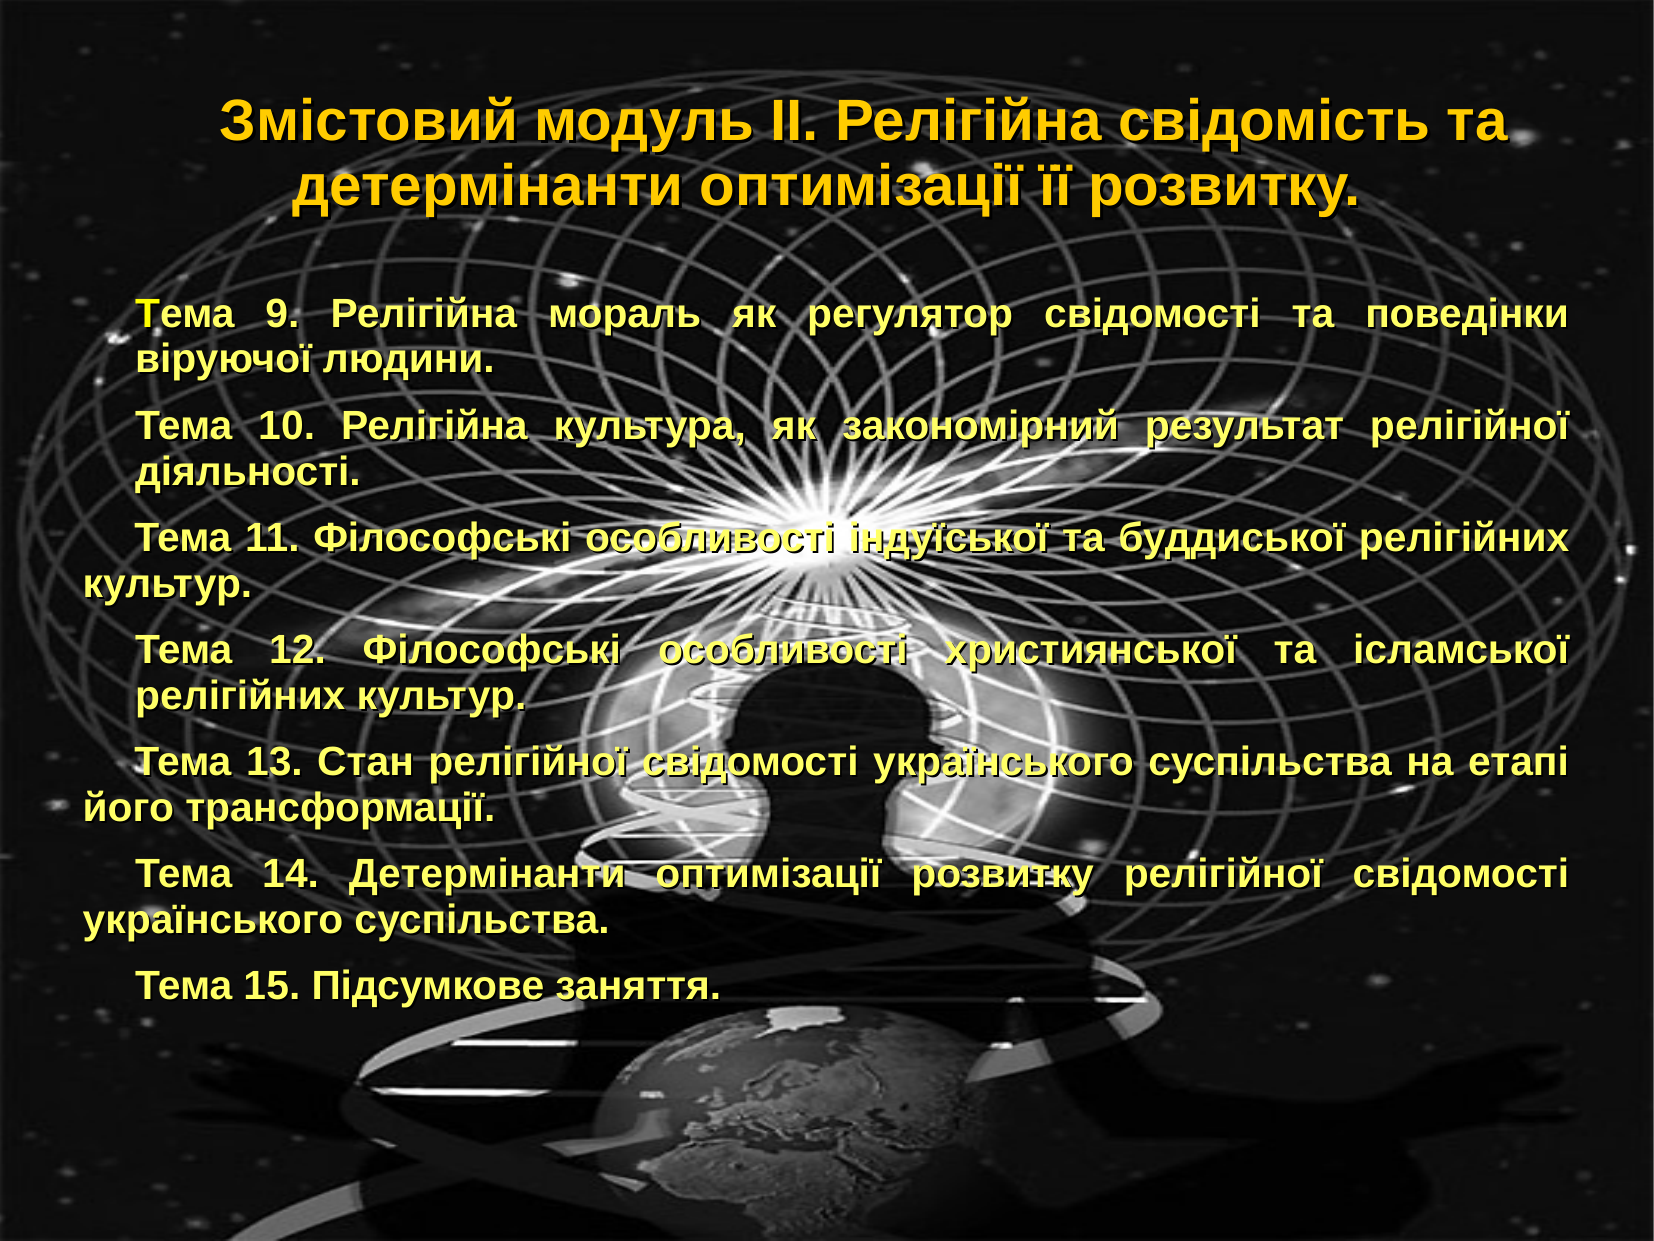

# Змістовий модуль ІІ. Релігійна свідомість та детермінанти оптимізації її розвитку.
Тема 9. Релігійна мораль як регулятор свідомості та поведінки віруючої людини.
Тема 10. Релігійна культура, як закономірний результат релігійної діяльності.
Тема 11. Філософські особливості індуїської та буддиської релігійних культур.
Тема 12. Філософські особливості християнської та ісламської релігійних культур.
Тема 13. Стан релігійної свідомості українського суспільства на етапі його трансформації.
Тема 14. Детермінанти оптимізації розвитку релігійної свідомості українського суспільства.
Тема 15. Підсумкове заняття.